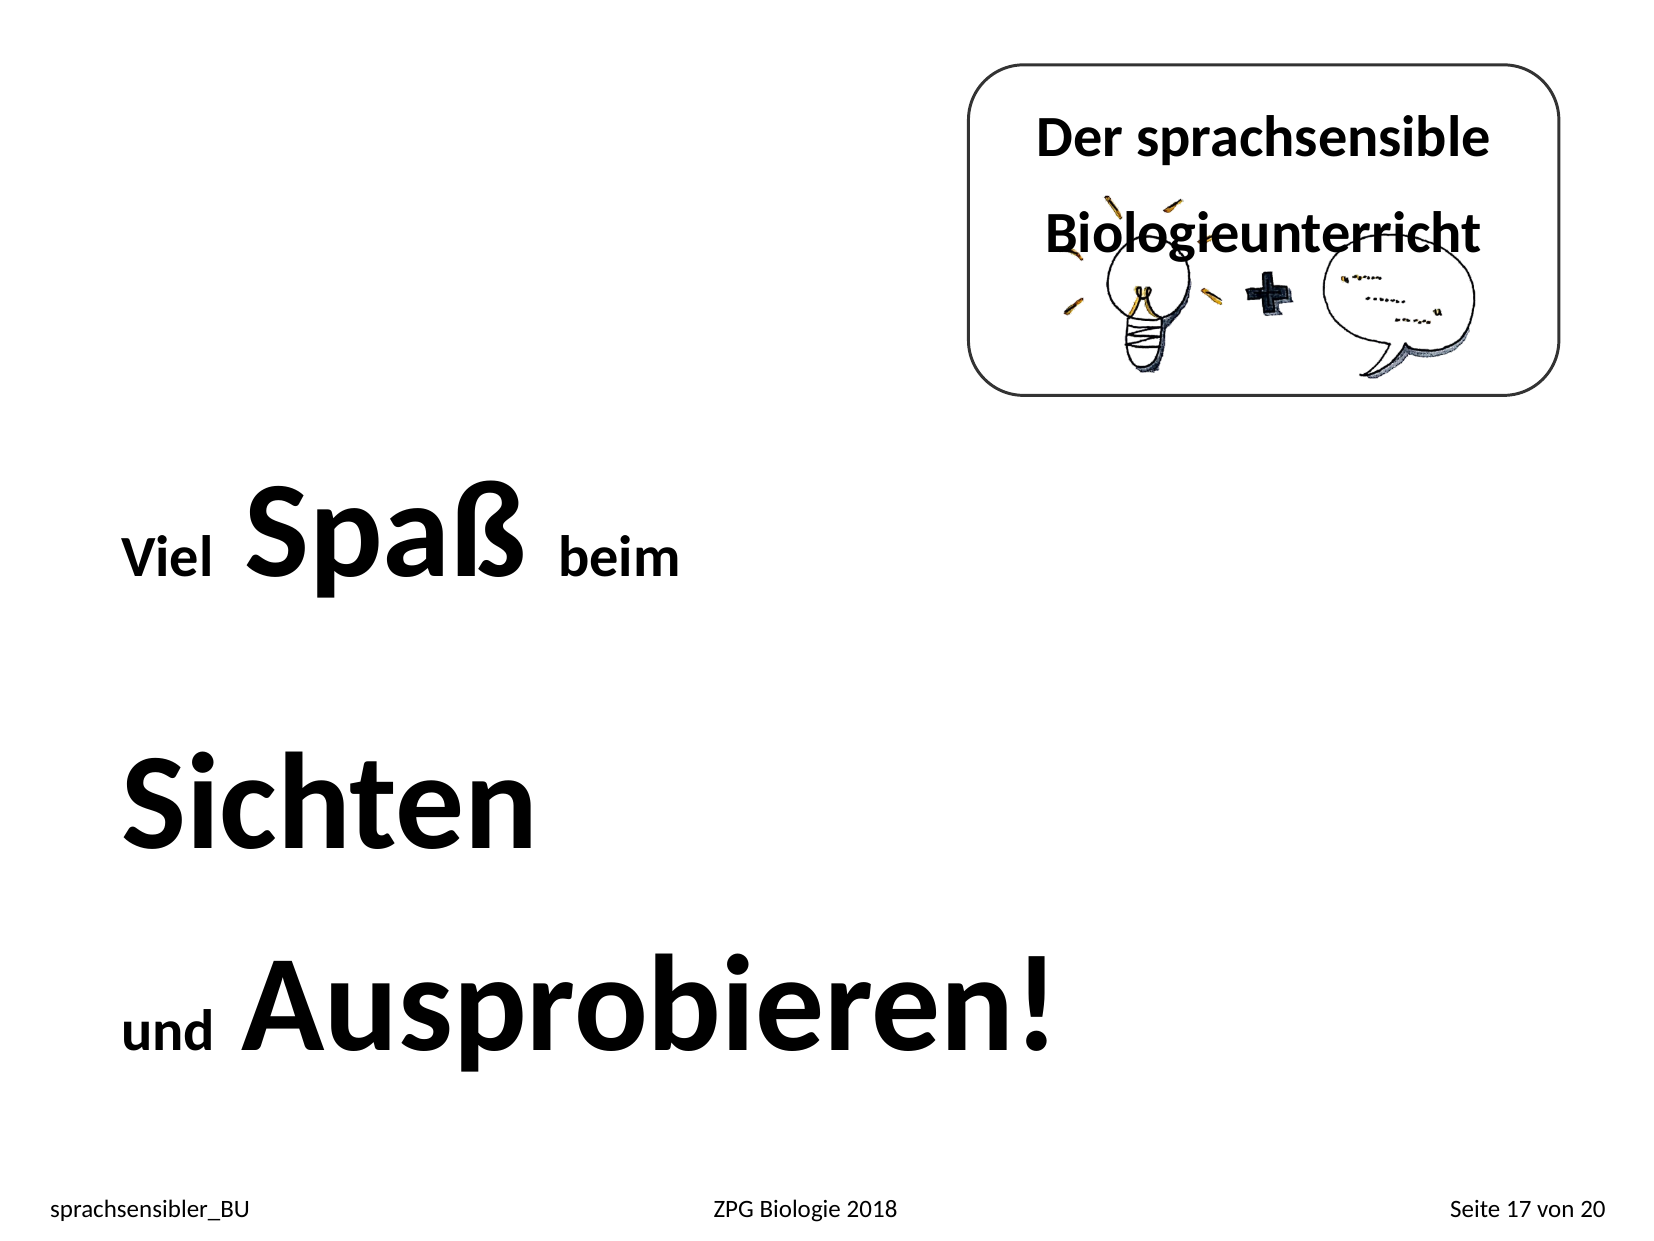

Der sprachsensible
Biologieunterricht
Viel Spaß beim
 												Sichten
und Ausprobieren!
sprachsensibler_BU							ZPG Biologie 2018								Seite 17 von 20